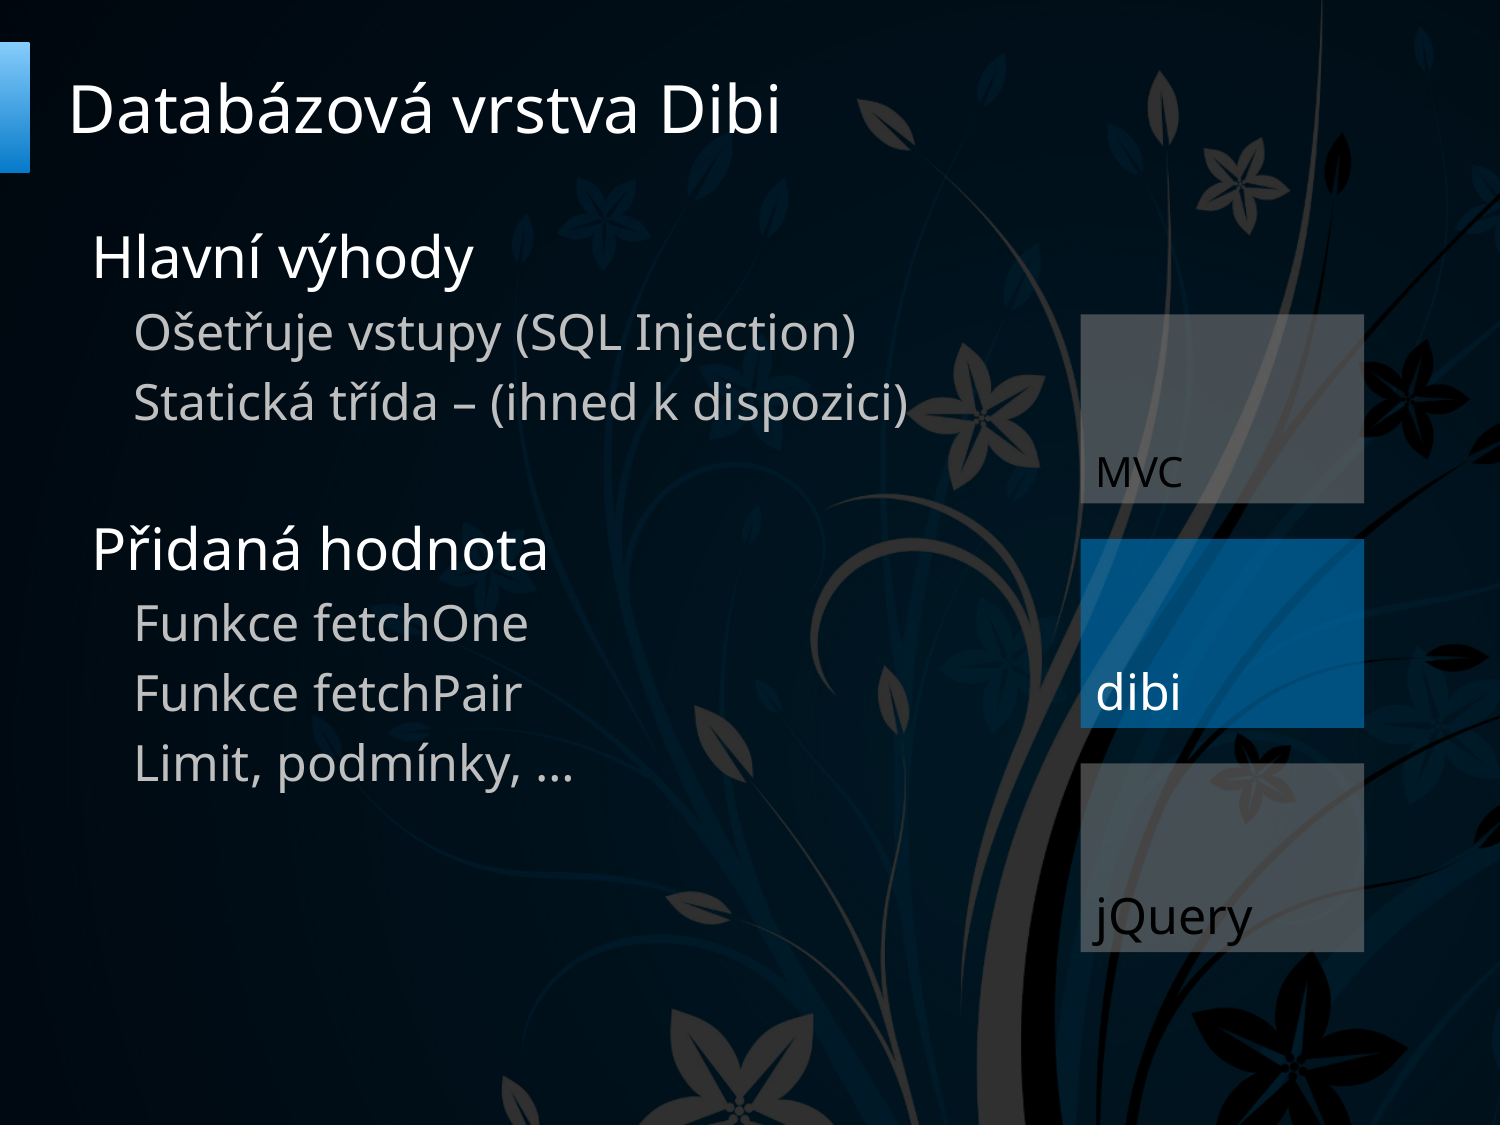

# Databázová vrstva Dibi
Hlavní výhody
Ošetřuje vstupy (SQL Injection)
Statická třída – (ihned k dispozici)
Přidaná hodnota
Funkce fetchOne
Funkce fetchPair
Limit, podmínky, …
MVC
dibi
jQuery